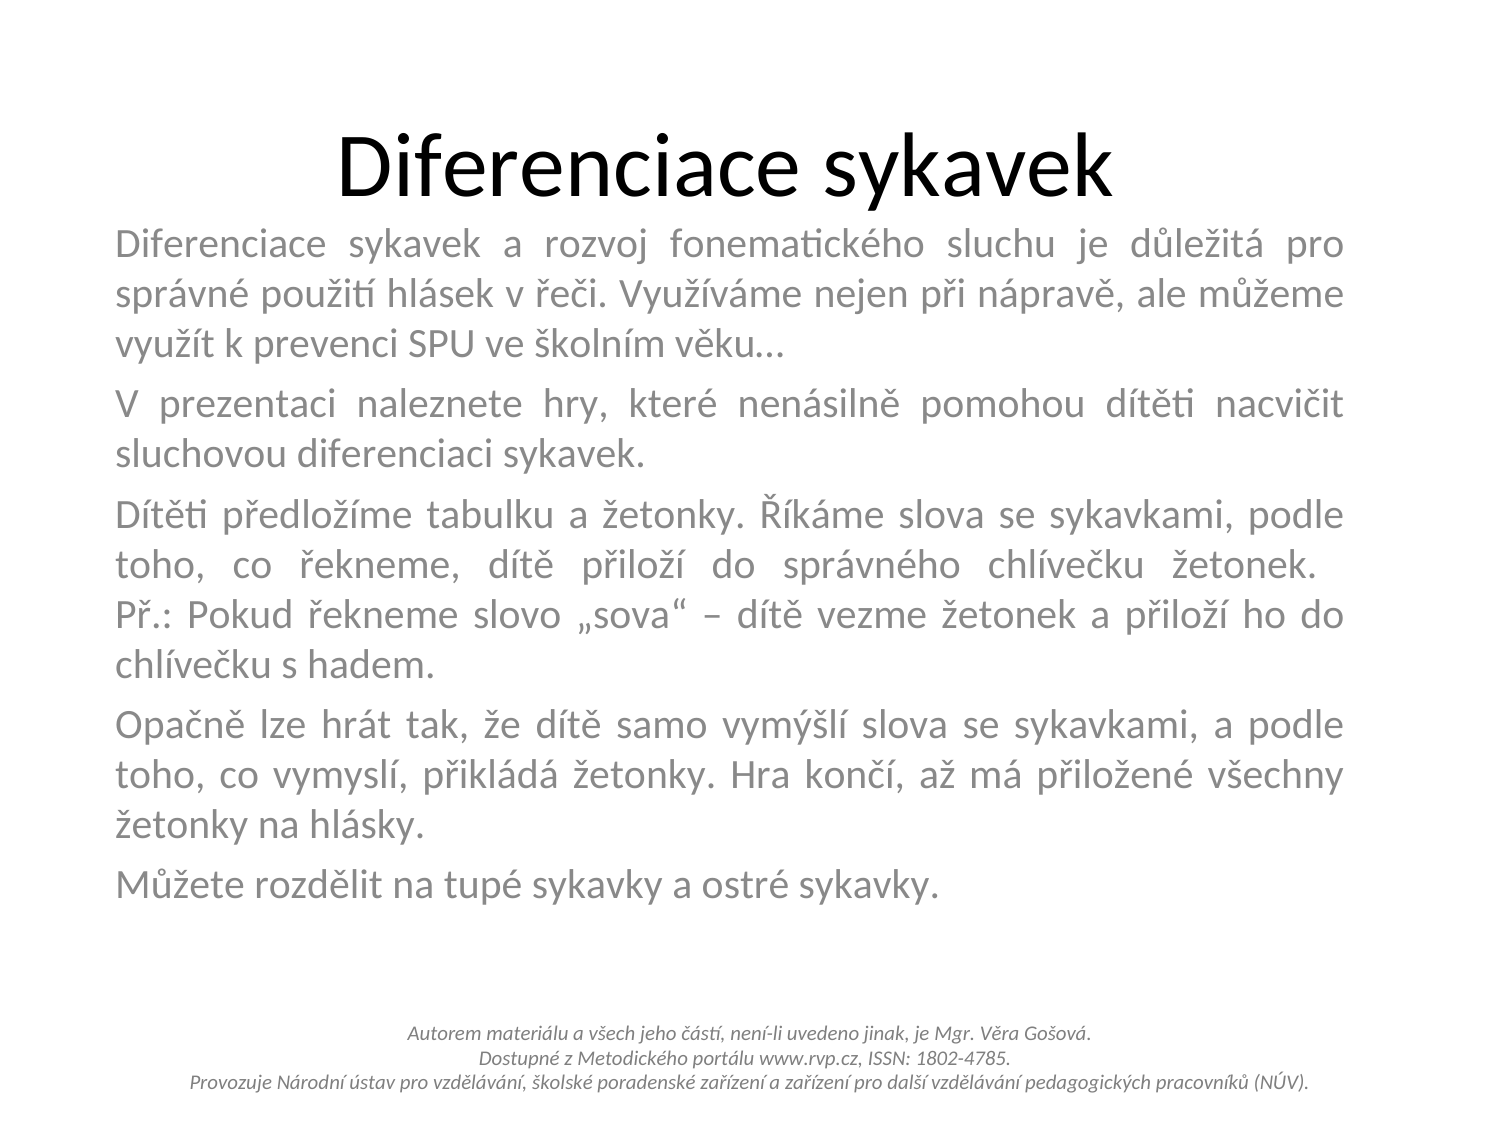

# Diferenciace sykavek
Diferenciace sykavek a rozvoj fonematického sluchu je důležitá pro správné použití hlásek v řeči. Využíváme nejen při nápravě, ale můžeme využít k prevenci SPU ve školním věku…
V prezentaci naleznete hry, které nenásilně pomohou dítěti nacvičit sluchovou diferenciaci sykavek.
Dítěti předložíme tabulku a žetonky. Říkáme slova se sykavkami, podle toho, co řekneme, dítě přiloží do správného chlívečku žetonek.
Př.: Pokud řekneme slovo „sova“ – dítě vezme žetonek a přiloží ho do chlívečku s hadem.
Opačně lze hrát tak, že dítě samo vymýšlí slova se sykavkami, a podle toho, co vymyslí, přikládá žetonky. Hra končí, až má přiložené všechny žetonky na hlásky.
Můžete rozdělit na tupé sykavky a ostré sykavky.
Autorem materiálu a všech jeho částí, není-li uvedeno jinak, je Mgr. Věra Gošová.
Dostupné z Metodického portálu www.rvp.cz, ISSN: 1802-4785.  
Provozuje Národní ústav pro vzdělávání, školské poradenské zařízení a zařízení pro další vzdělávání pedagogických pracovníků (NÚV).